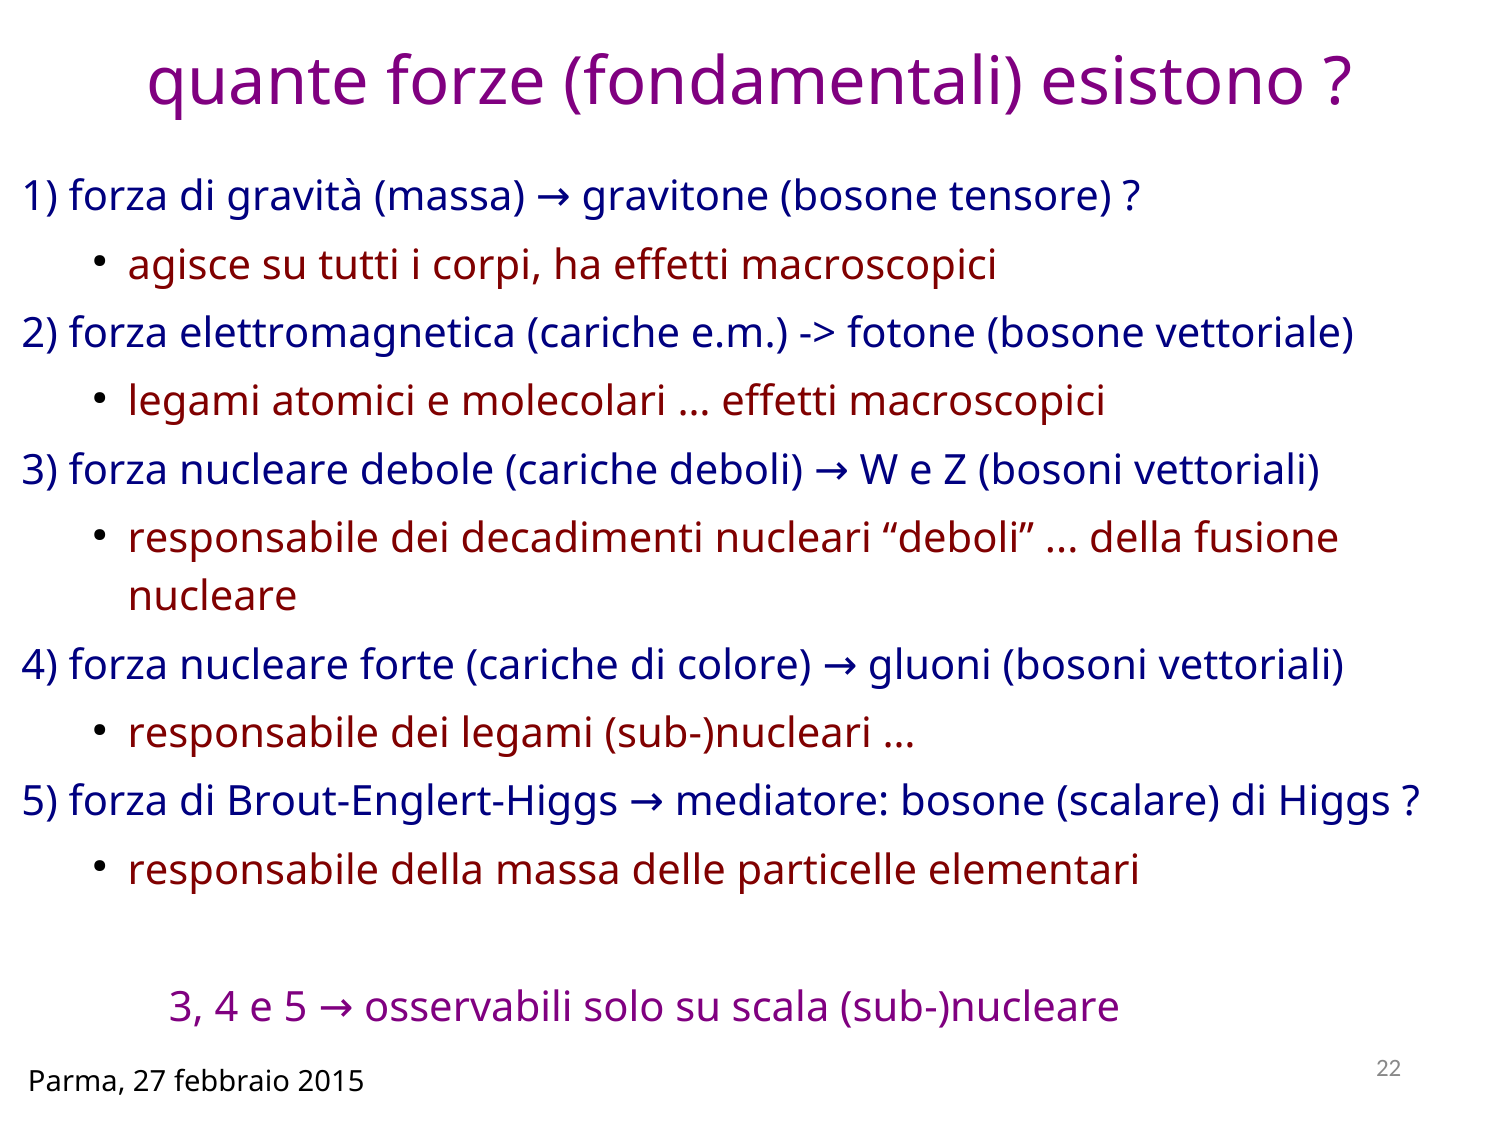

quante forze (fondamentali) esistono ?
1) forza di gravità (massa) → gravitone (bosone tensore) ?
agisce su tutti i corpi, ha effetti macroscopici
2) forza elettromagnetica (cariche e.m.) -> fotone (bosone vettoriale)
legami atomici e molecolari … effetti macroscopici
3) forza nucleare debole (cariche deboli) → W e Z (bosoni vettoriali)
responsabile dei decadimenti nucleari “deboli” ... della fusione nucleare
4) forza nucleare forte (cariche di colore) → gluoni (bosoni vettoriali)
responsabile dei legami (sub-)nucleari …
5) forza di Brout-Englert-Higgs → mediatore: bosone (scalare) di Higgs ?
responsabile della massa delle particelle elementari
		3, 4 e 5 → osservabili solo su scala (sub-)nucleare
22